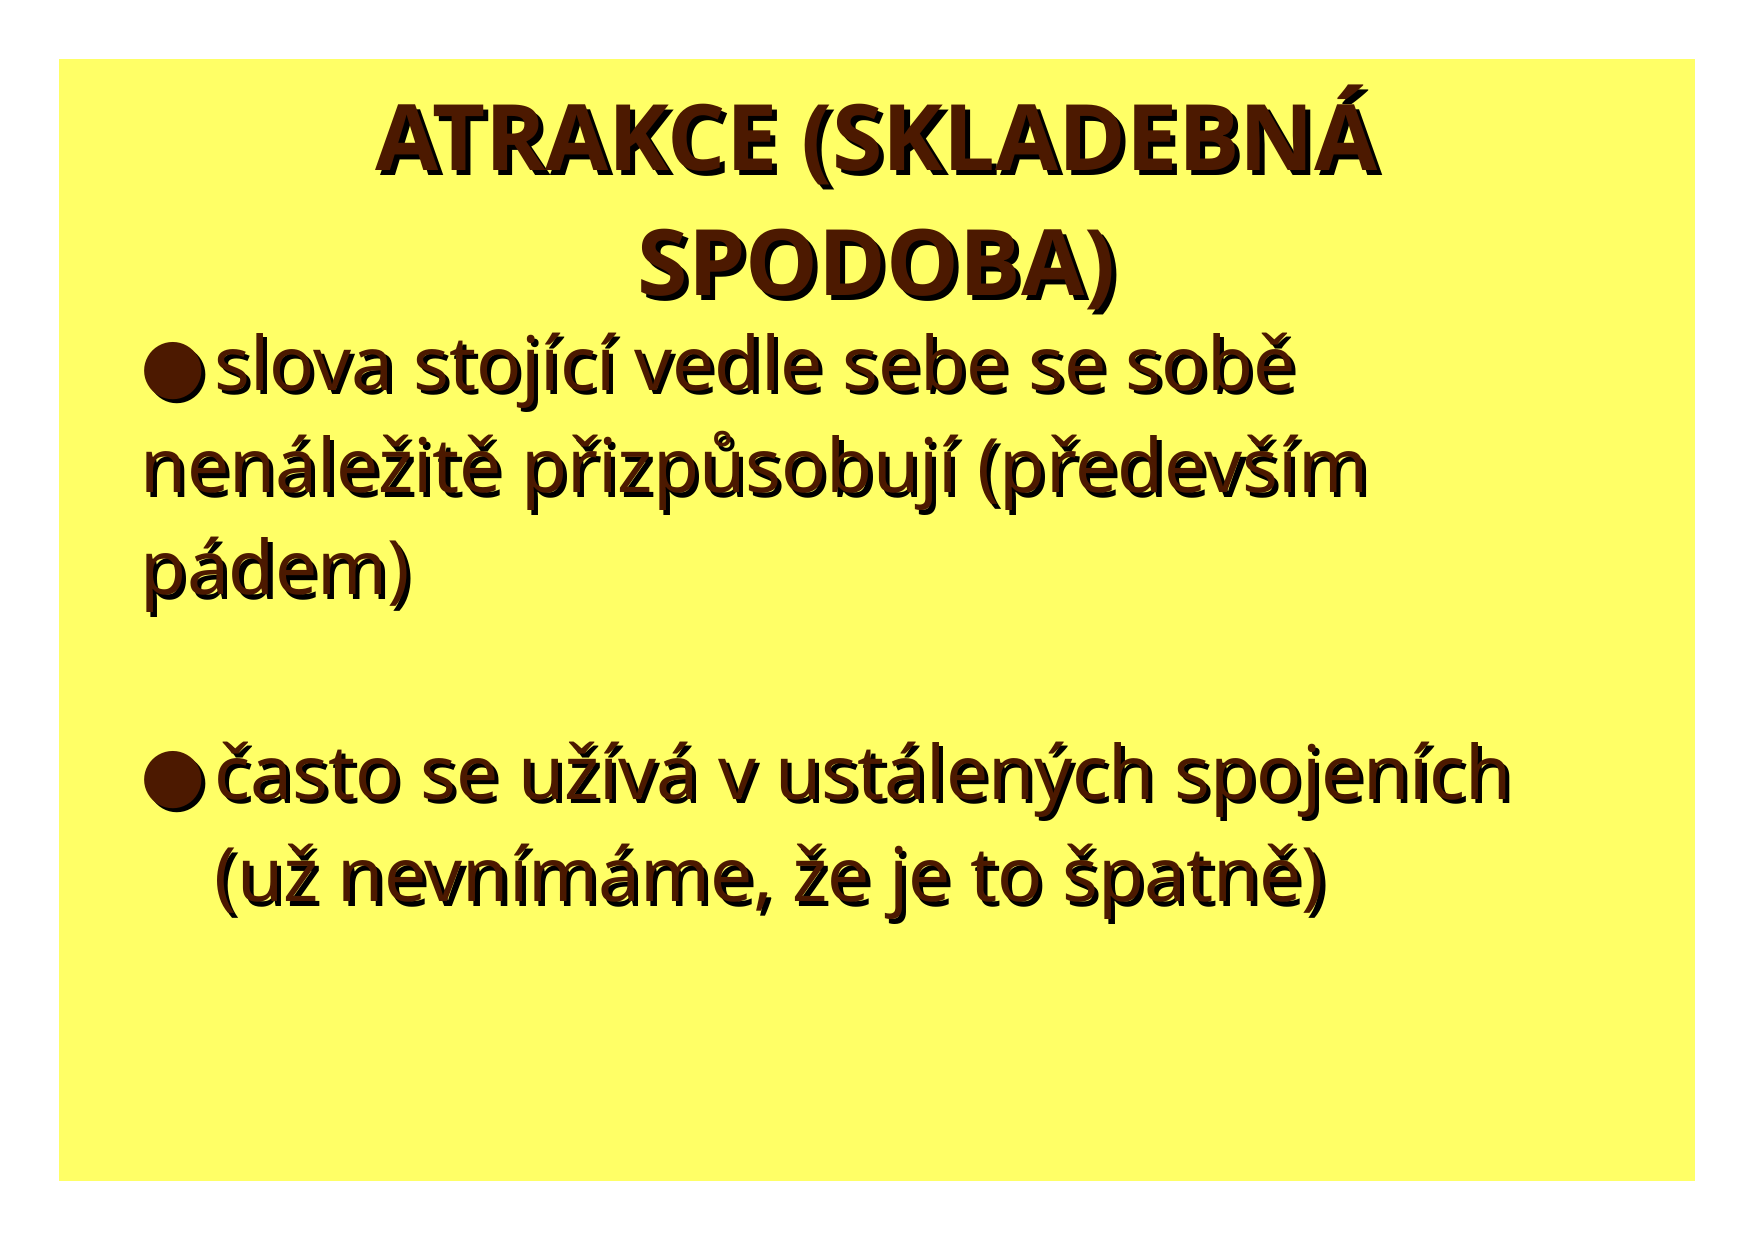

# ATRAKCE (SKLADEBNÁ SPODOBA)
●	slova stojící vedle sebe se sobě nenáležitě přizpůsobují (především pádem)
●	často se užívá v ustálených spojeních 		(už nevnímáme, že je to špatně)